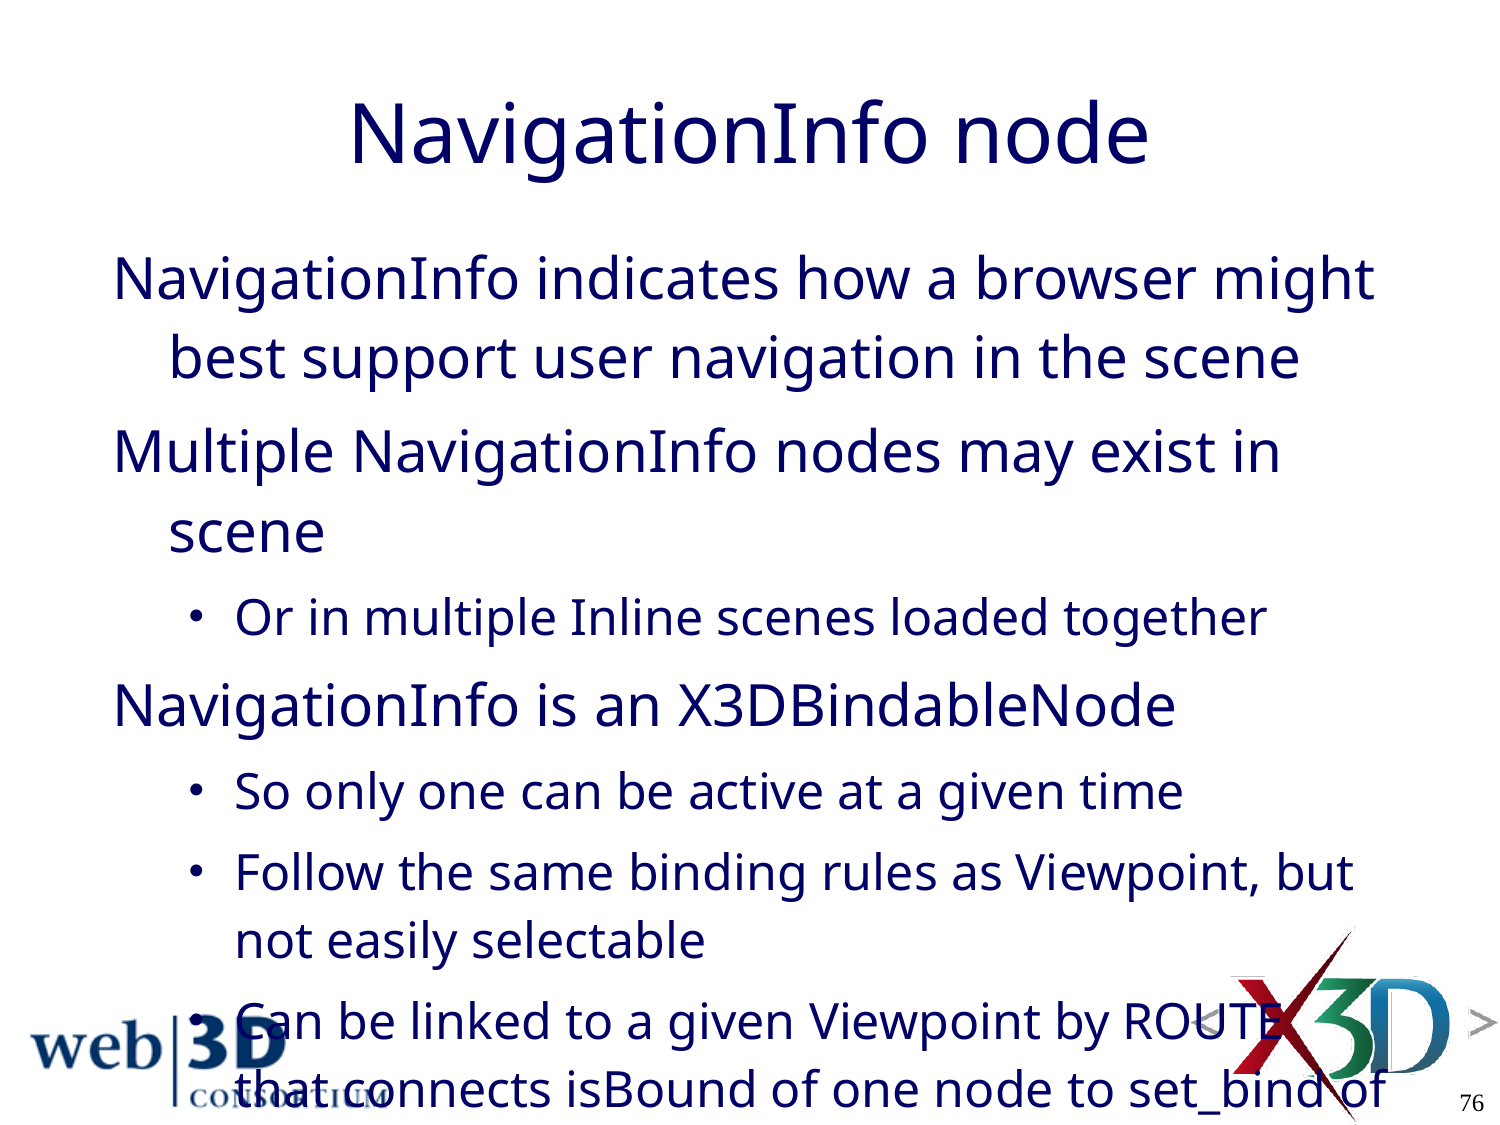

# NavigationInfo node
NavigationInfo indicates how a browser might best support user navigation in the scene
Multiple NavigationInfo nodes may exist in scene
Or in multiple Inline scenes loaded together
NavigationInfo is an X3DBindableNode
So only one can be active at a given time
Follow the same binding rules as Viewpoint, but not easily selectable
Can be linked to a given Viewpoint by ROUTE that connects isBound of one node to set_bind of other